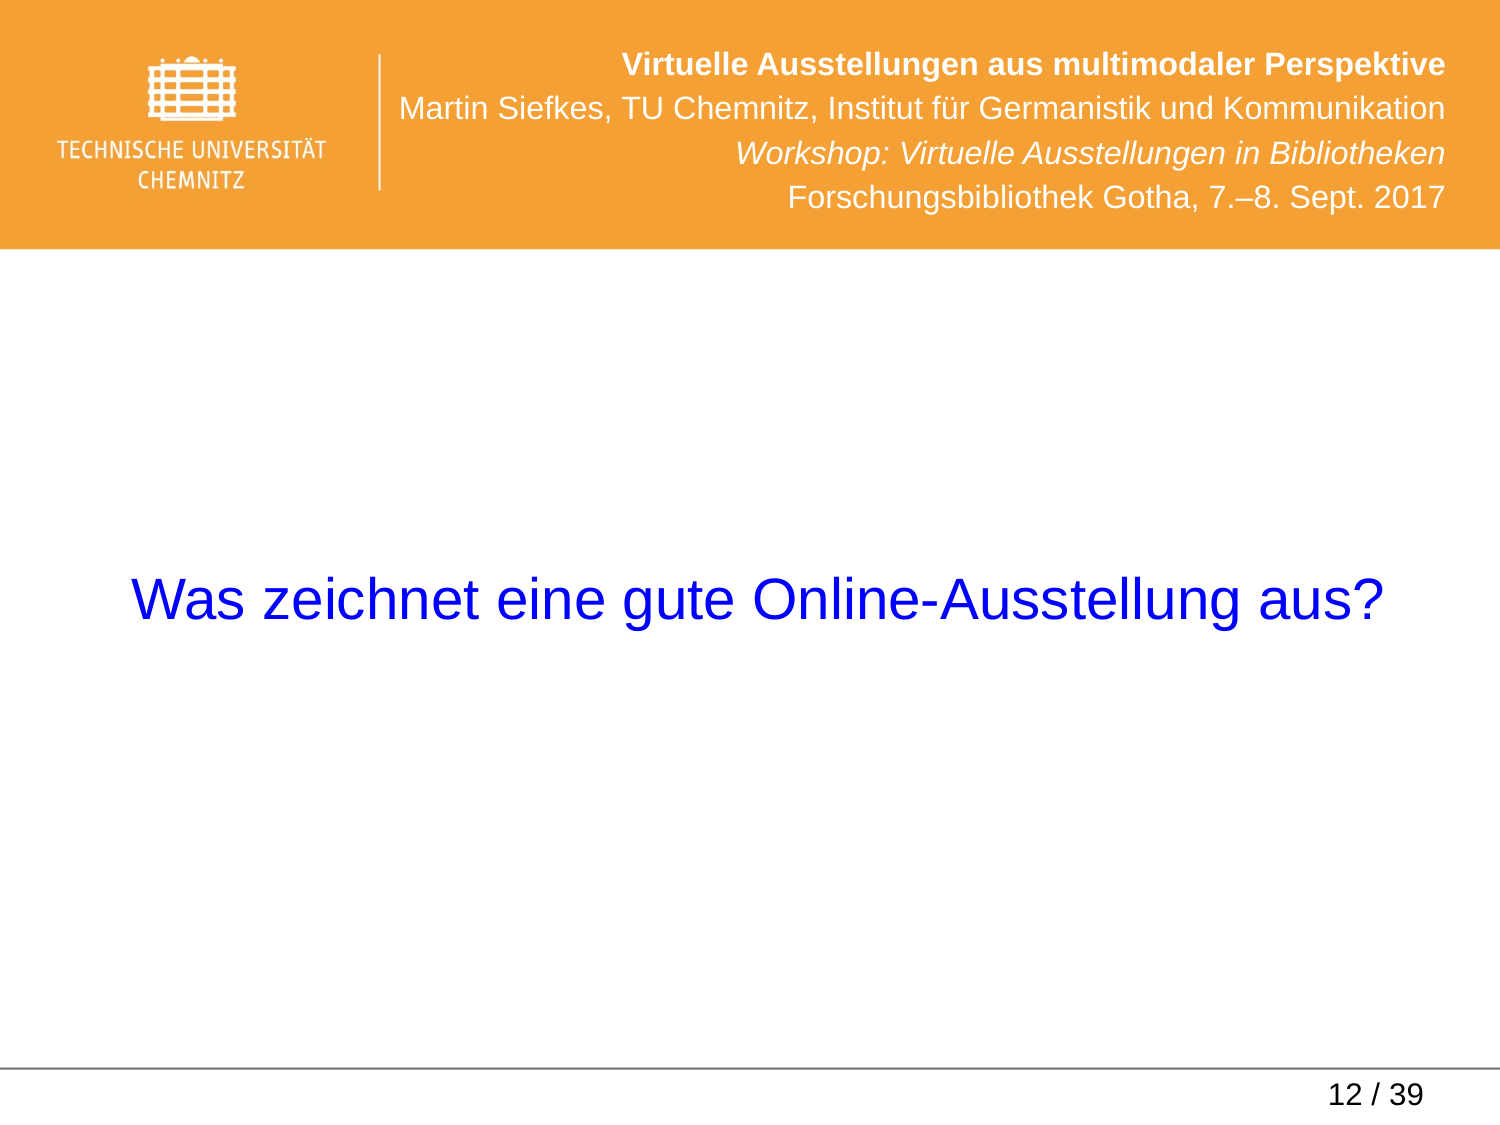

#
Was zeichnet eine gute Online-Ausstellung aus?